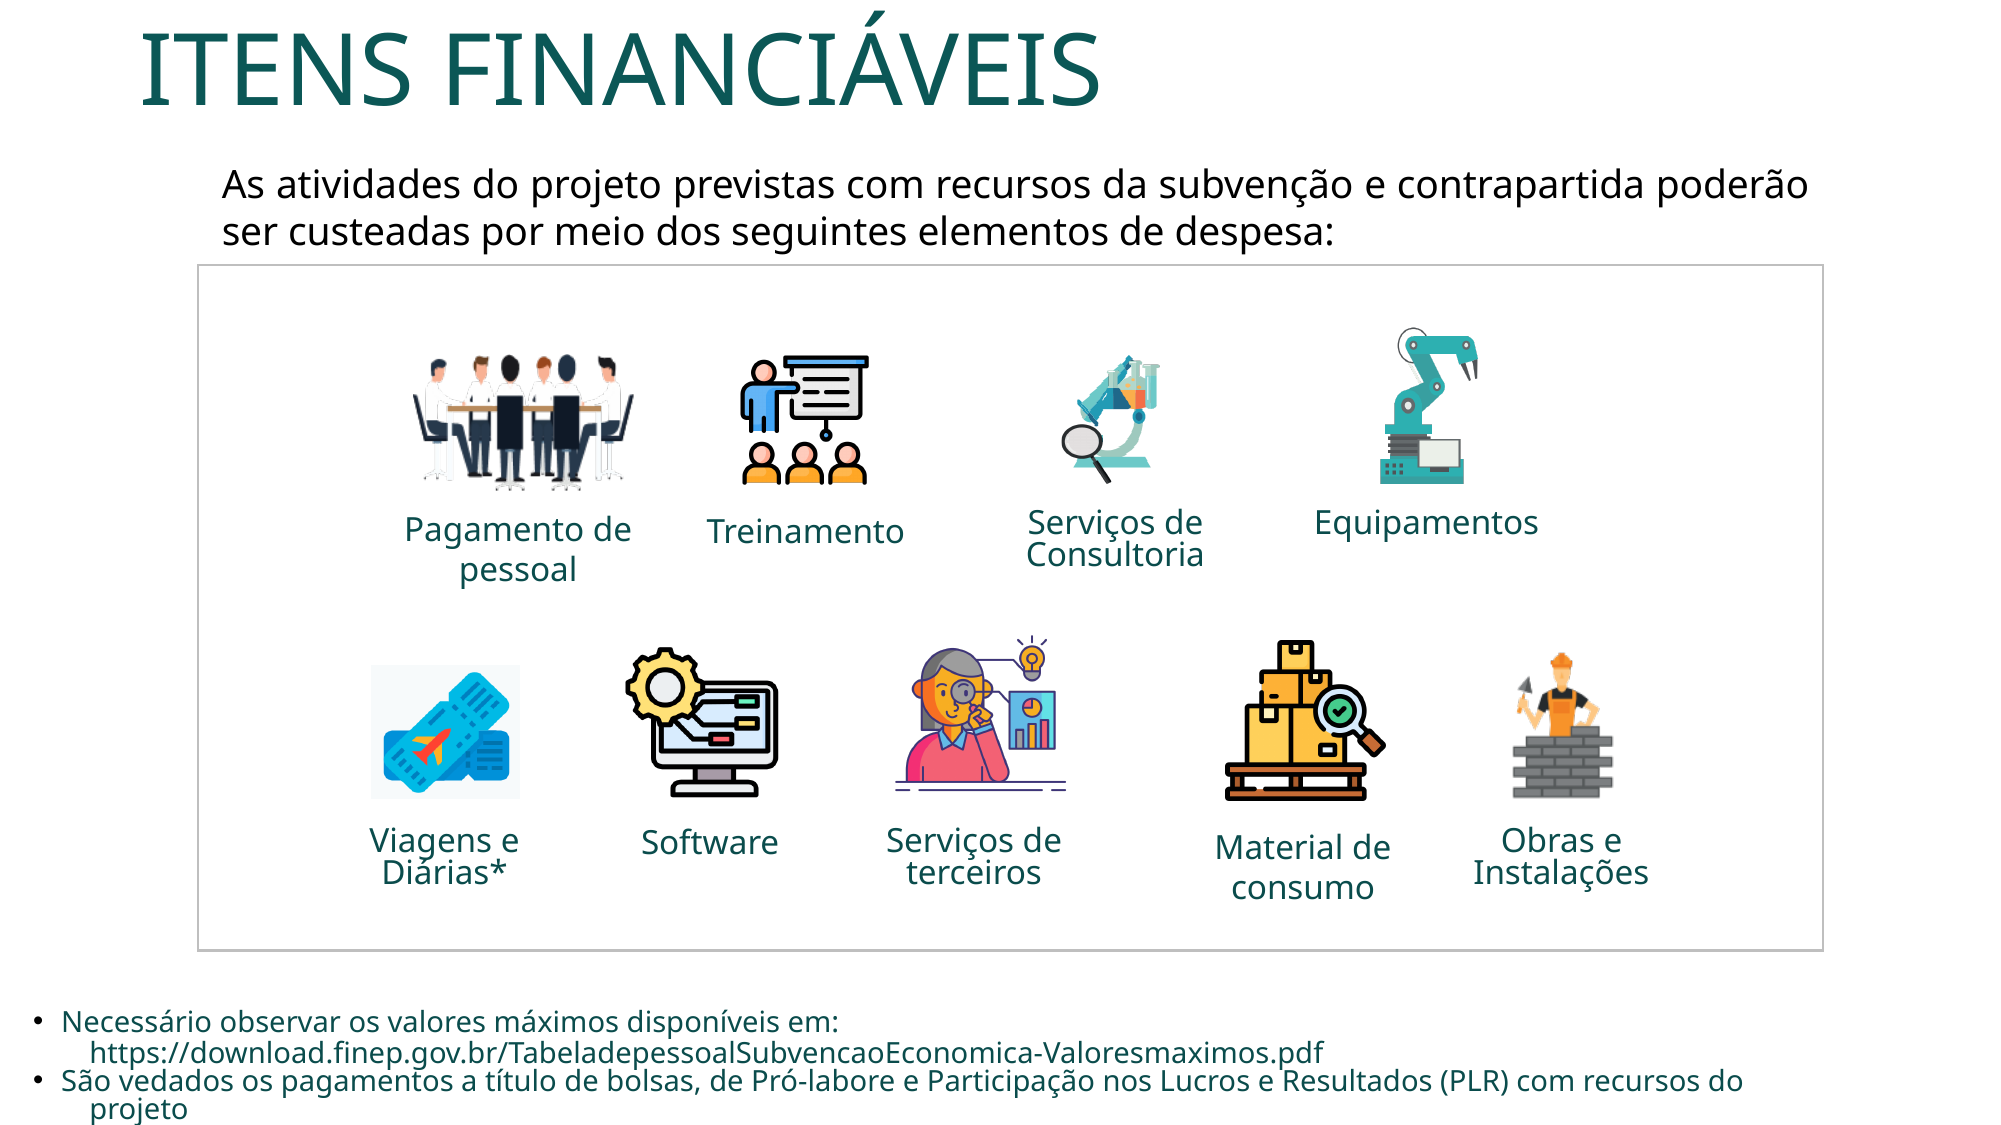

ITENS FINANCIÁVEIS
As atividades do projeto previstas com recursos da subvenção e contrapartida poderão ser custeadas por meio dos seguintes elementos de despesa:
Pagamento de pessoal
Serviços de Consultoria
Equipamentos
Treinamento
Material de consumo
Viagens e Diárias*
Serviços de terceiros
Obras e Instalações
Software
Necessário observar os valores máximos disponíveis em: https://download.finep.gov.br/TabeladepessoalSubvencaoEconomica-Valoresmaximos.pdf
São vedados os pagamentos a título de bolsas, de Pró-labore e Participação nos Lucros e Resultados (PLR) com recursos do projeto